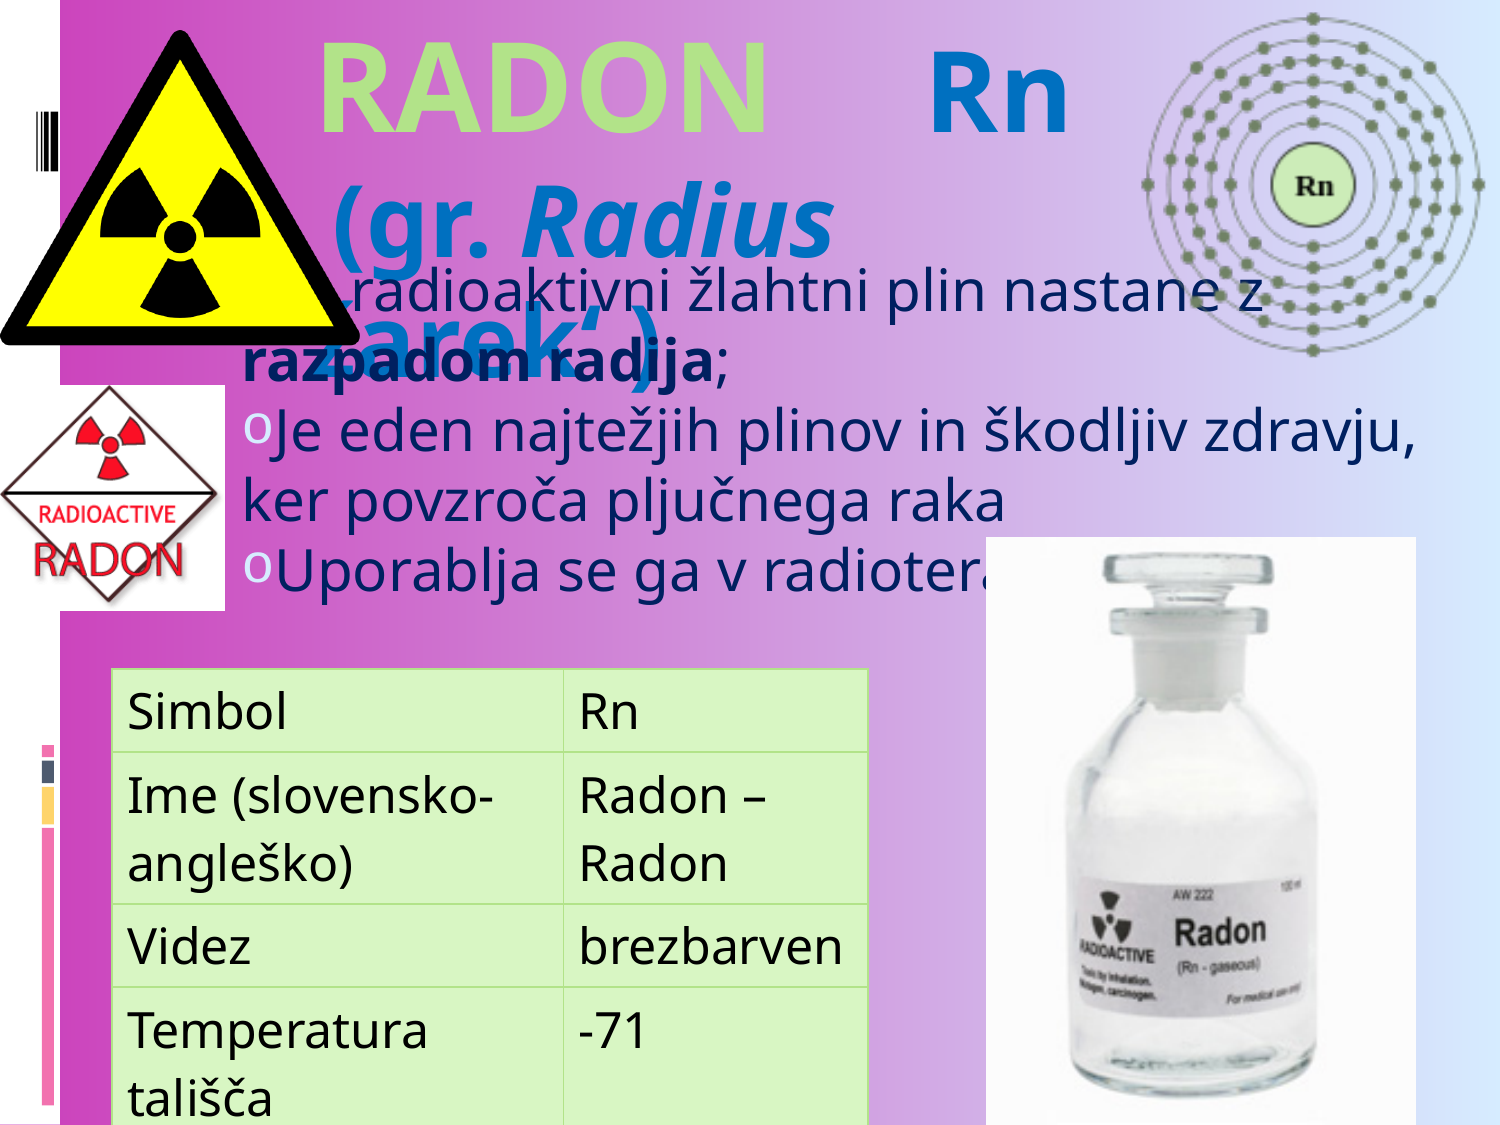

# RADON Rn (gr. Radius  'žarek‘ )
Ta radioaktivni žlahtni plin nastane z razpadom radija;
Je eden najtežjih plinov in škodljiv zdravju, ker povzroča pljučnega raka
Uporablja se ga v radioterapiji.
| Simbol | Rn |
| --- | --- |
| Ime (slovensko-angleško) | Radon – Radon |
| Videz | brezbarven |
| Temperatura tališča | -71 |
| Temperatura vrelišča | -62 |